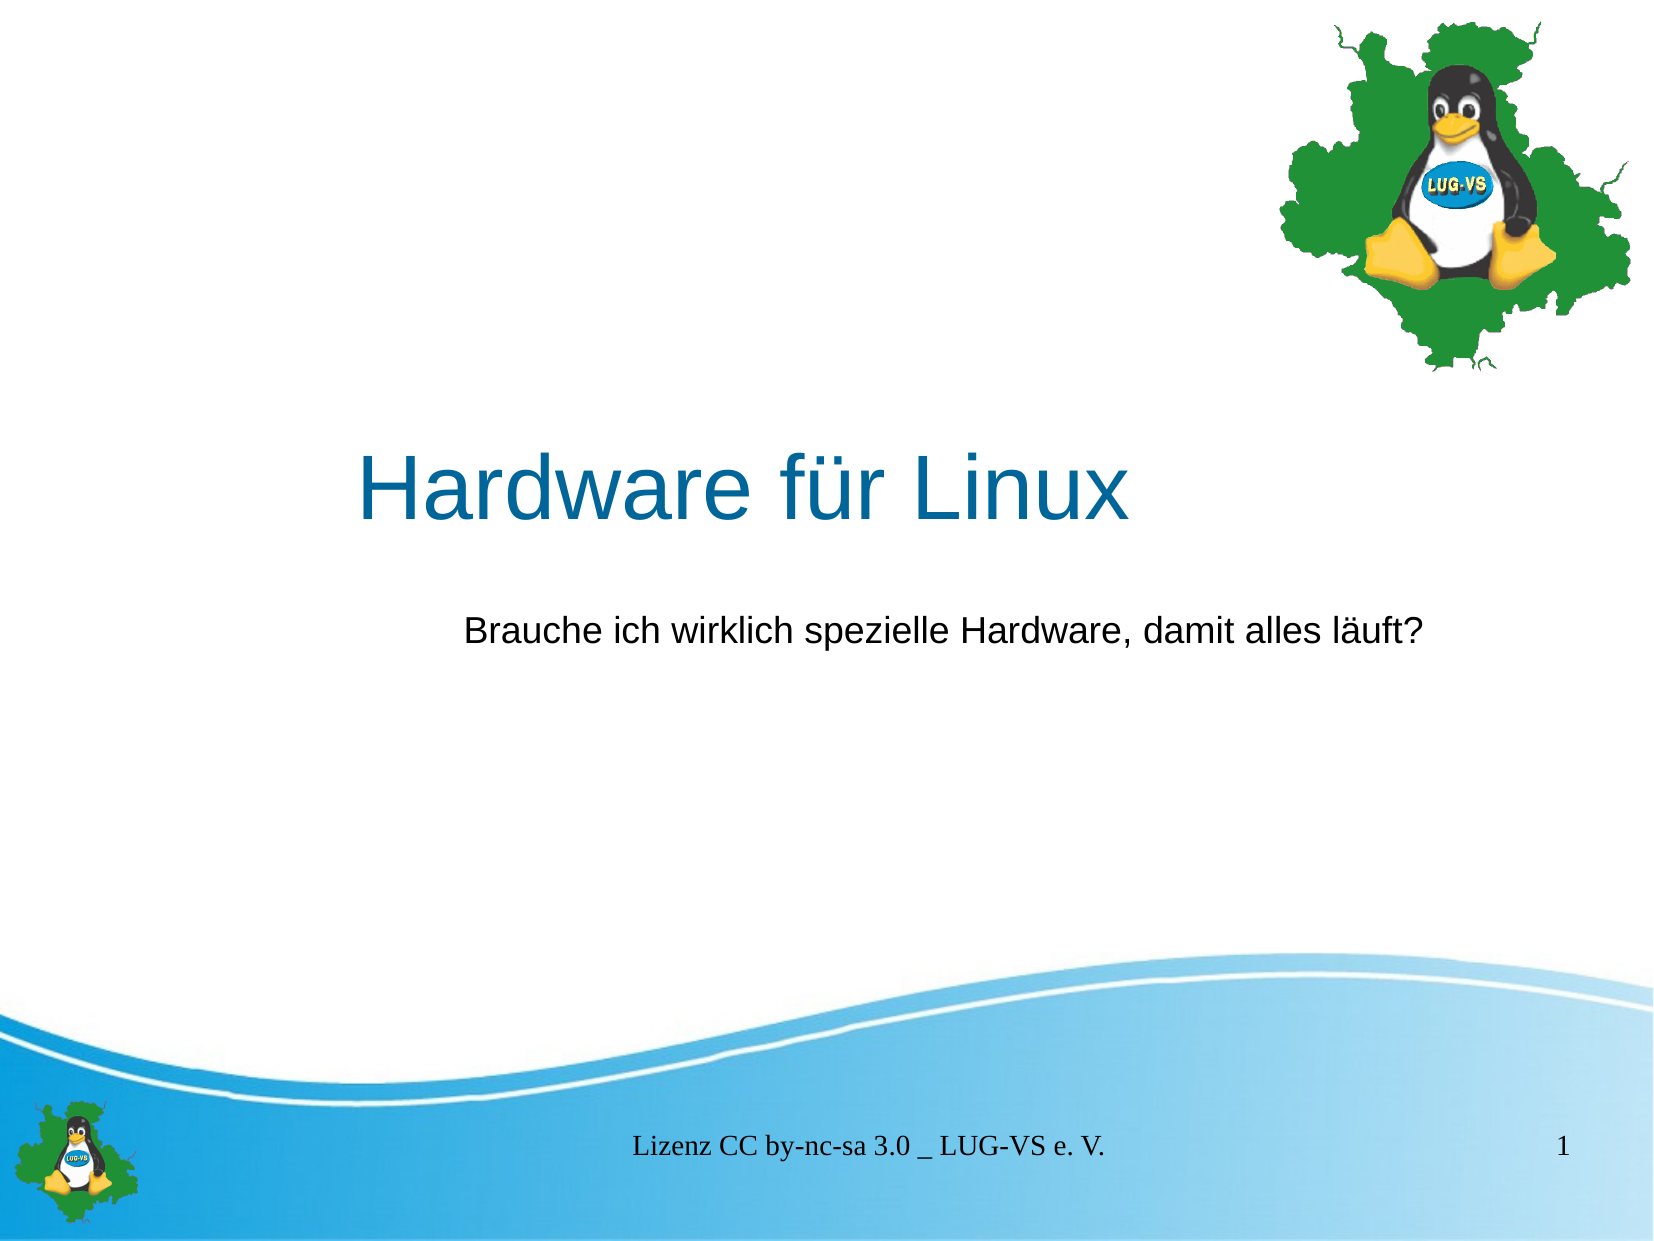

# Hardware für Linux
Brauche ich wirklich spezielle Hardware, damit alles läuft?
Lizenz CC by-nc-sa 3.0 _ LUG-VS e. V.
1